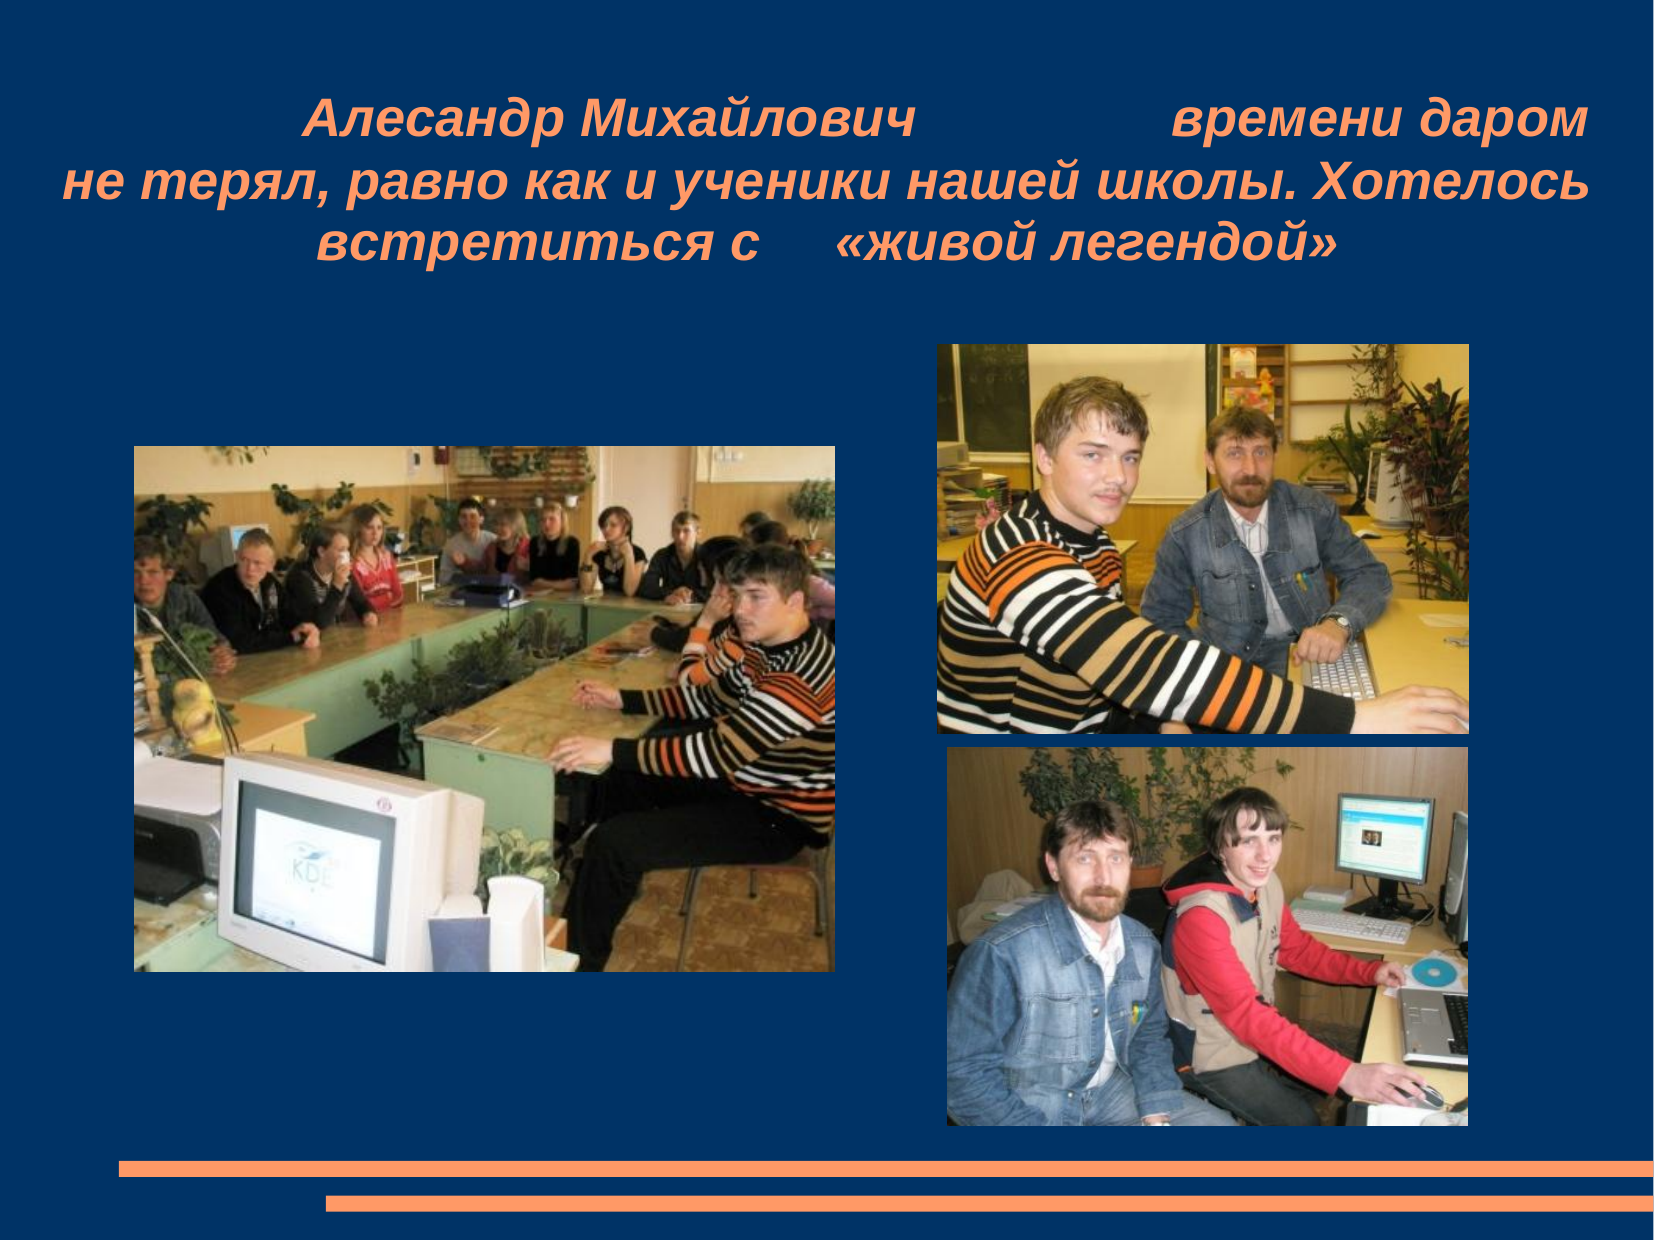

# Алесандр Михайлович времени даром не терял, равно как и ученики нашей школы. Хотелось встретиться с «живой легендой»